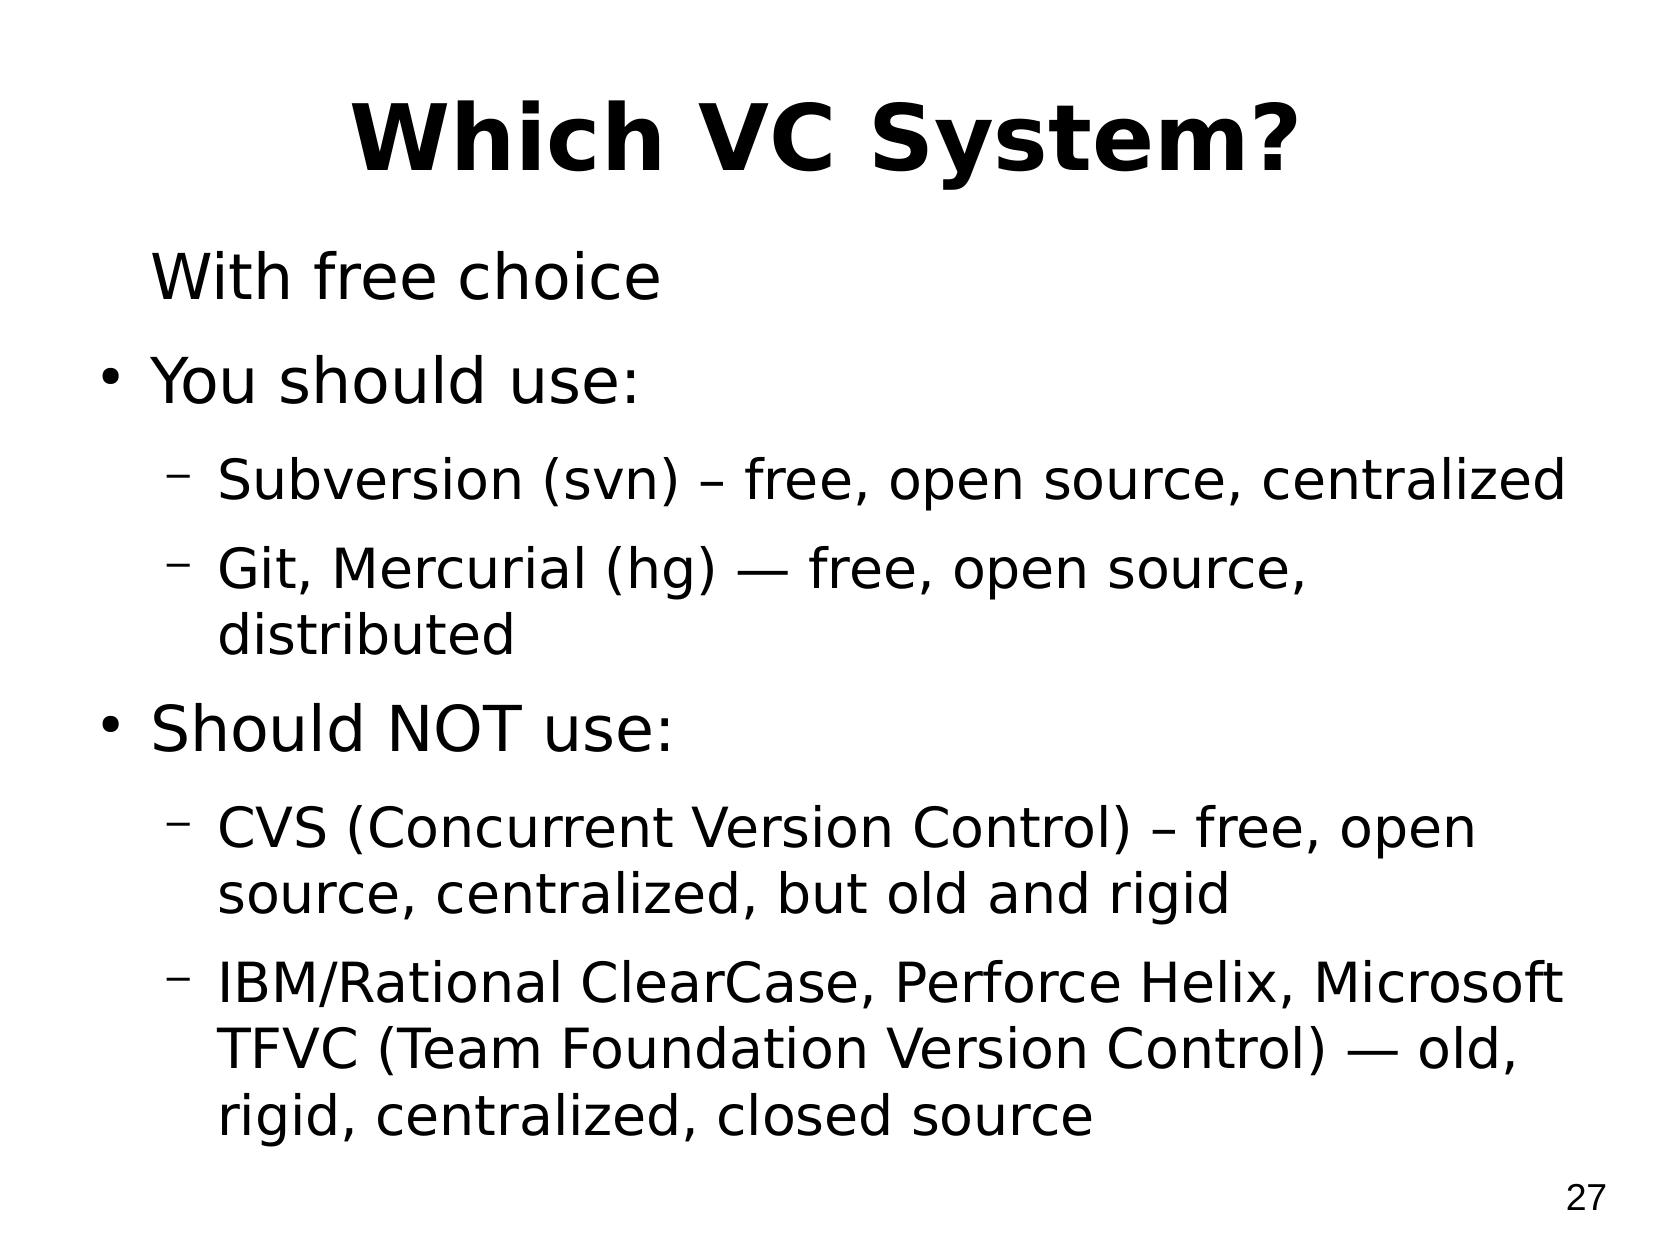

# Which VC System?
With free choice
You should use:
Subversion (svn) – free, open source, centralized
Git, Mercurial (hg) — free, open source, distributed
Should NOT use:
CVS (Concurrent Version Control) – free, open source, centralized, but old and rigid
IBM/Rational ClearCase, Perforce Helix, Microsoft TFVC (Team Foundation Version Control) — old, rigid, centralized, closed source